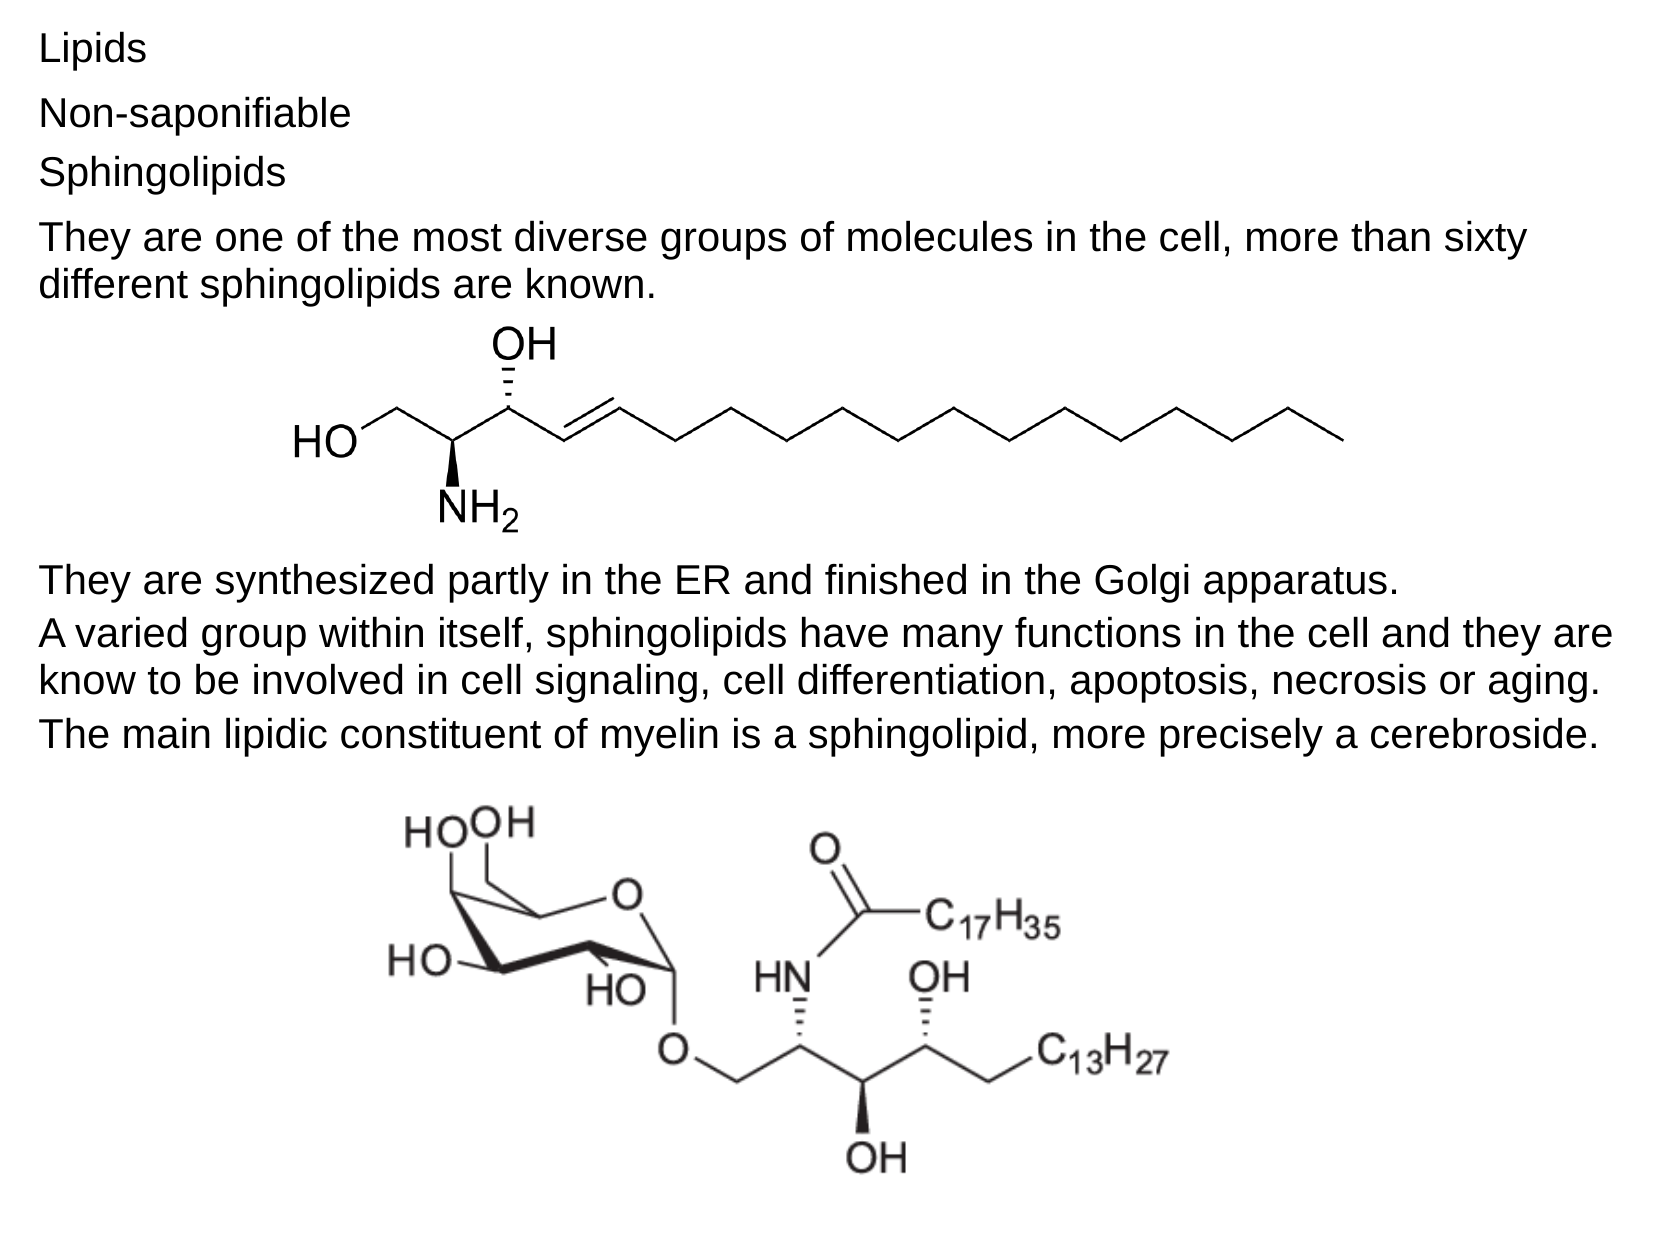

Lipids
Non-saponifiable
Sphingolipids
They are one of the most diverse groups of molecules in the cell, more than sixty different sphingolipids are known.
They are synthesized partly in the ER and finished in the Golgi apparatus.
A varied group within itself, sphingolipids have many functions in the cell and they are know to be involved in cell signaling, cell differentiation, apoptosis, necrosis or aging.
The main lipidic constituent of myelin is a sphingolipid, more precisely a cerebroside.